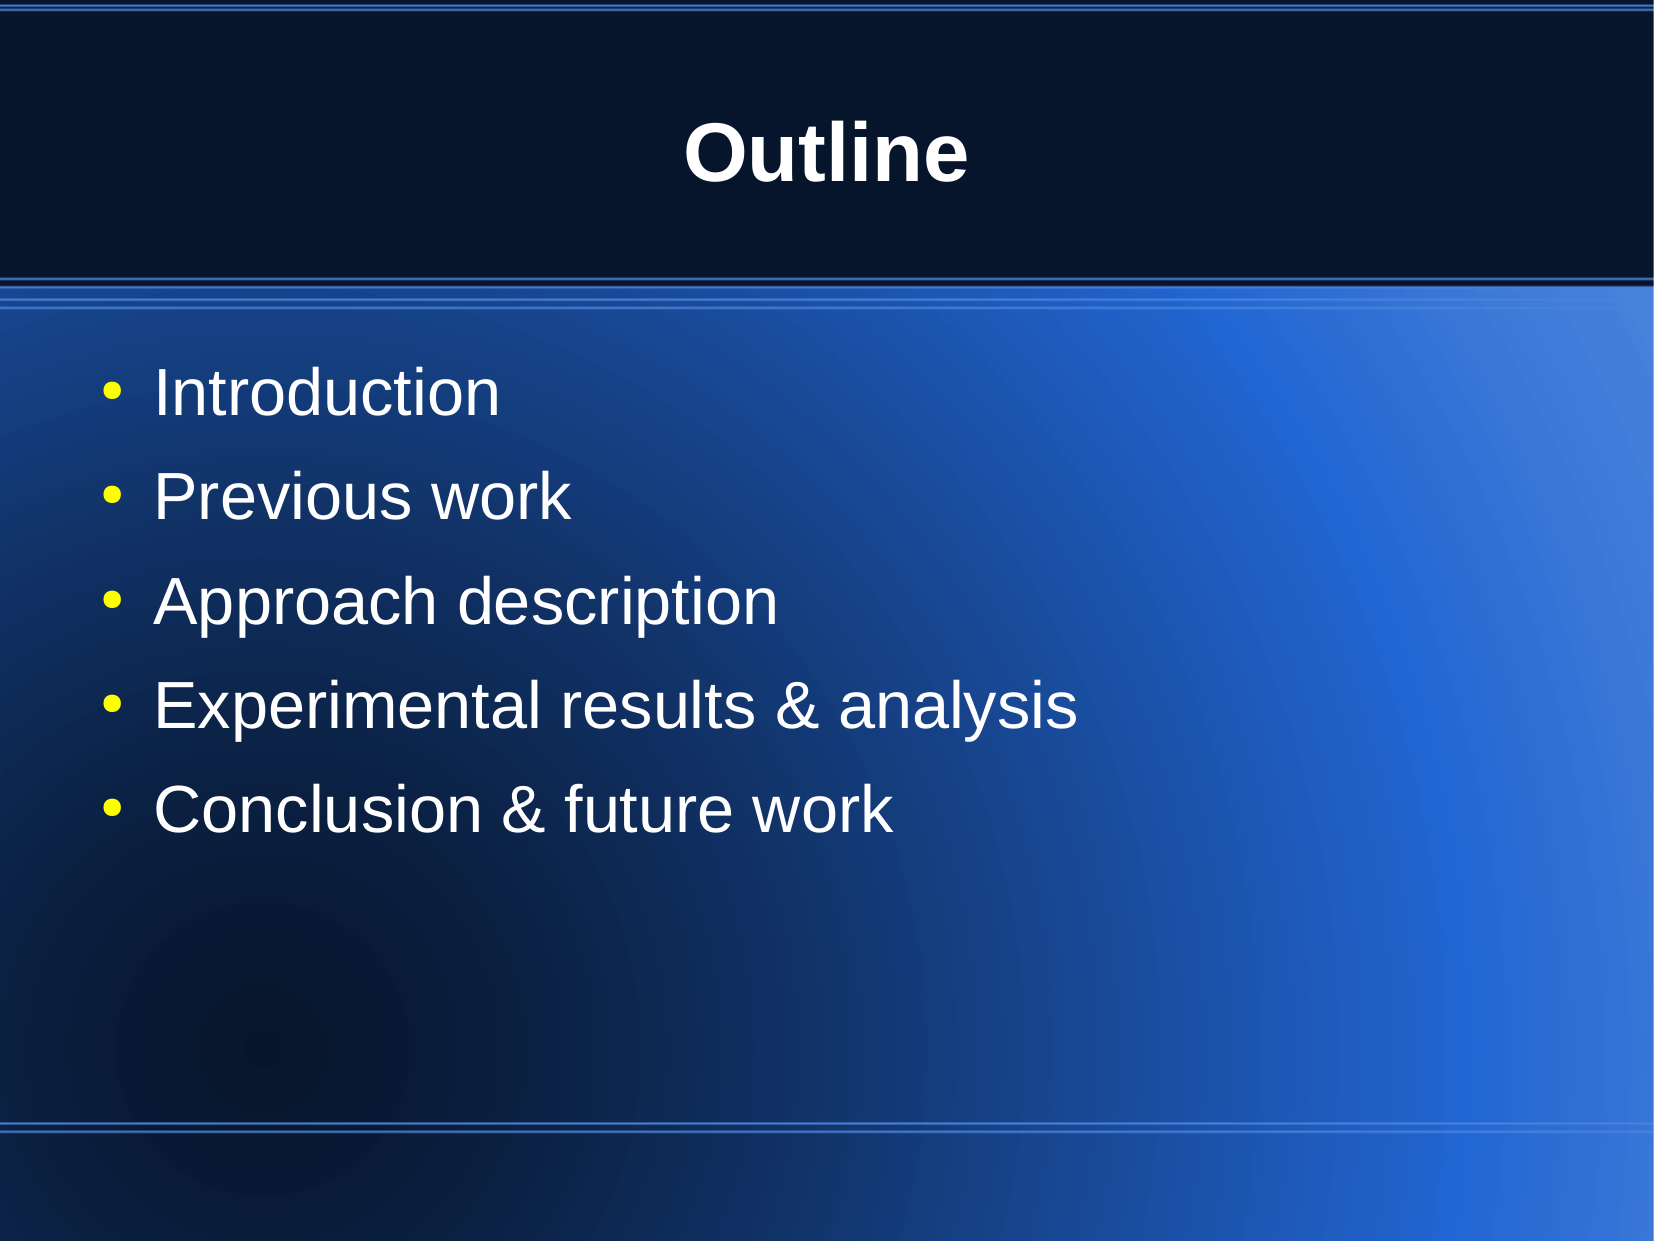

# Outline
Introduction
Previous work
Approach description
Experimental results & analysis
Conclusion & future work